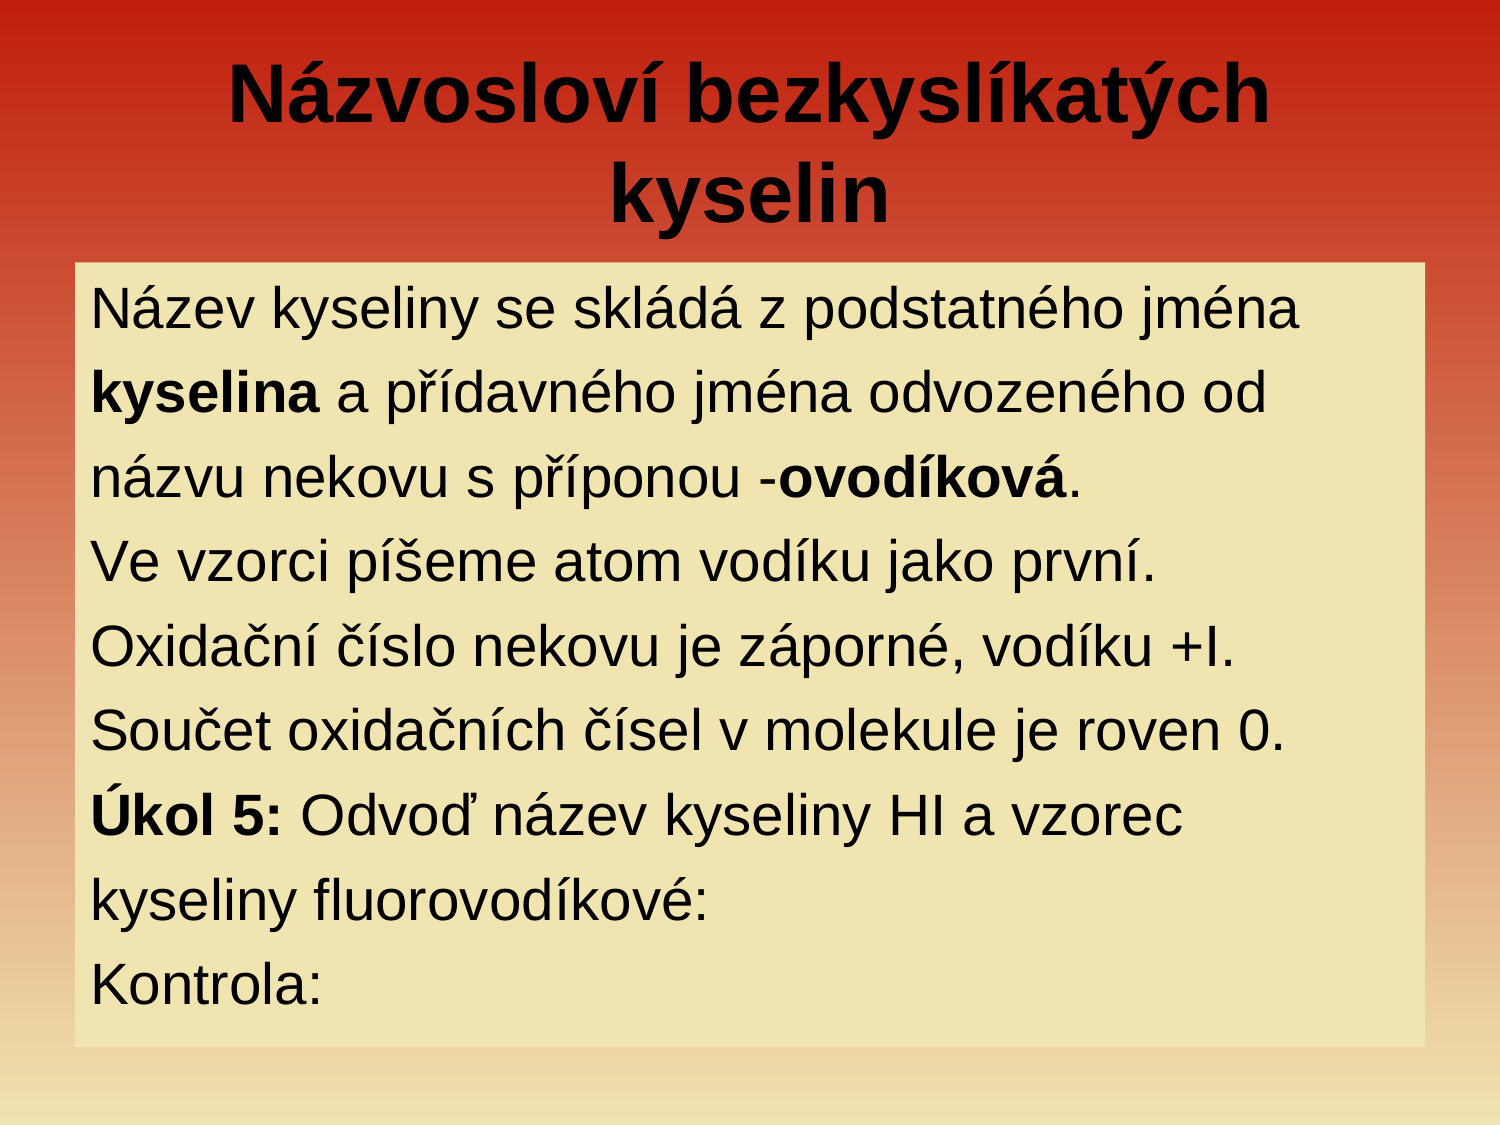

# Názvosloví bezkyslíkatých kyselin
Název kyseliny se skládá z podstatného jména
kyselina a přídavného jména odvozeného od
názvu nekovu s příponou -ovodíková.
Ve vzorci píšeme atom vodíku jako první.
Oxidační číslo nekovu je záporné, vodíku +I.
Součet oxidačních čísel v molekule je roven 0.
Úkol 5: Odvoď název kyseliny HI a vzorec
kyseliny fluorovodíkové:
Kontrola: kyselina jodovodíková, HF